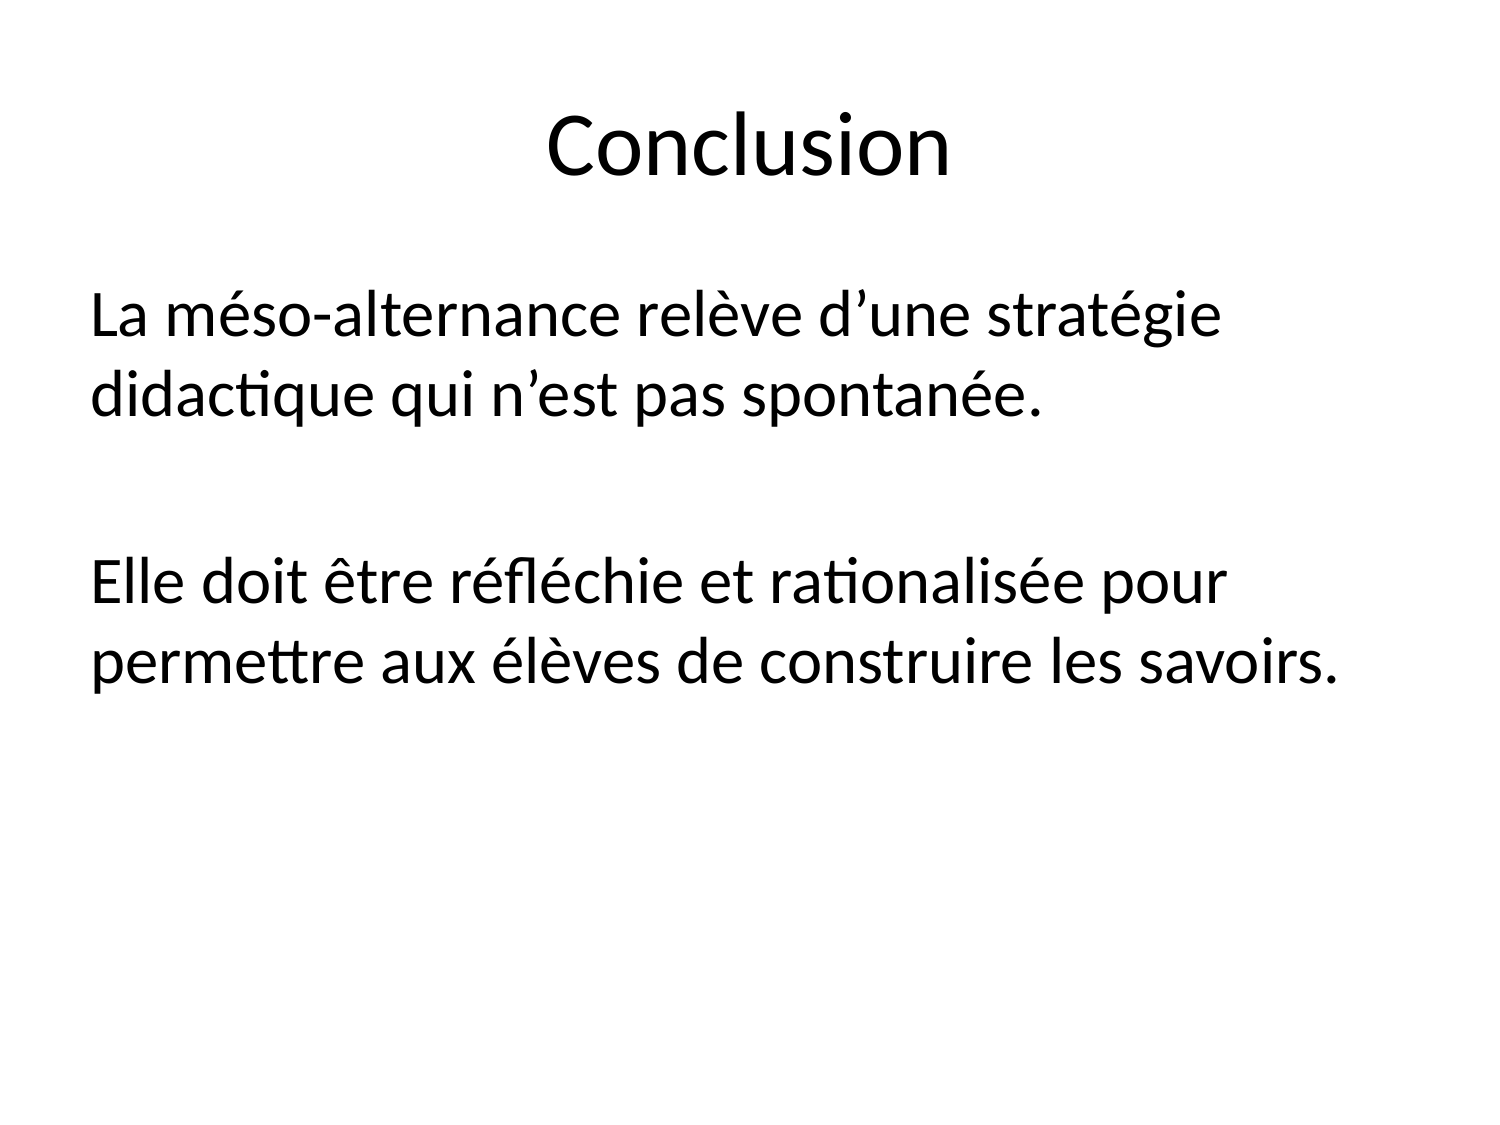

# Conclusion
La méso-alternance relève d’une stratégie didactique qui n’est pas spontanée.
Elle doit être réfléchie et rationalisée pour permettre aux élèves de construire les savoirs.